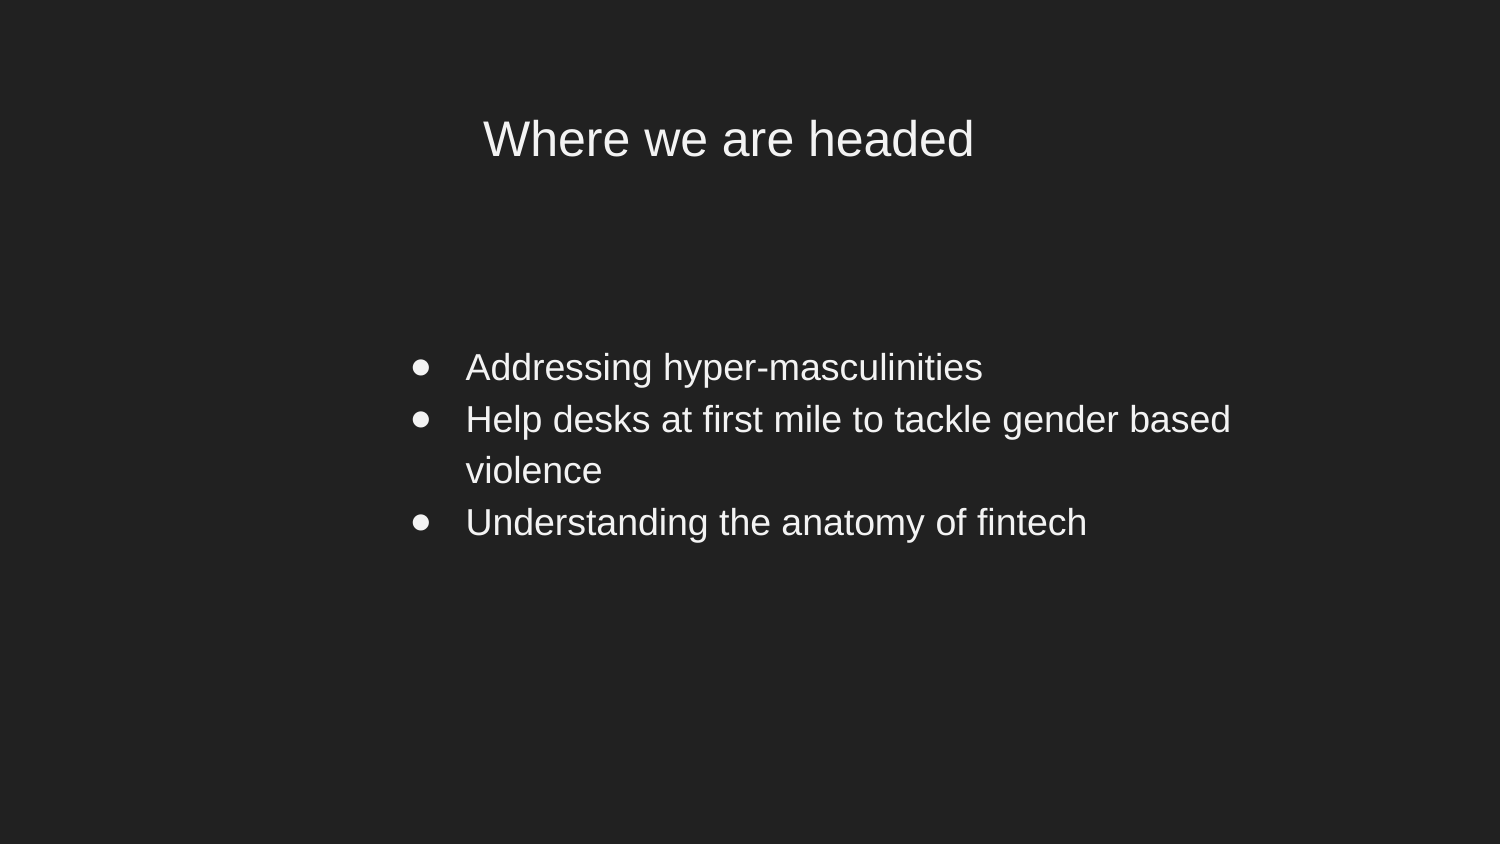

Where we are headed
Addressing hyper-masculinities
Help desks at first mile to tackle gender based violence
Understanding the anatomy of fintech